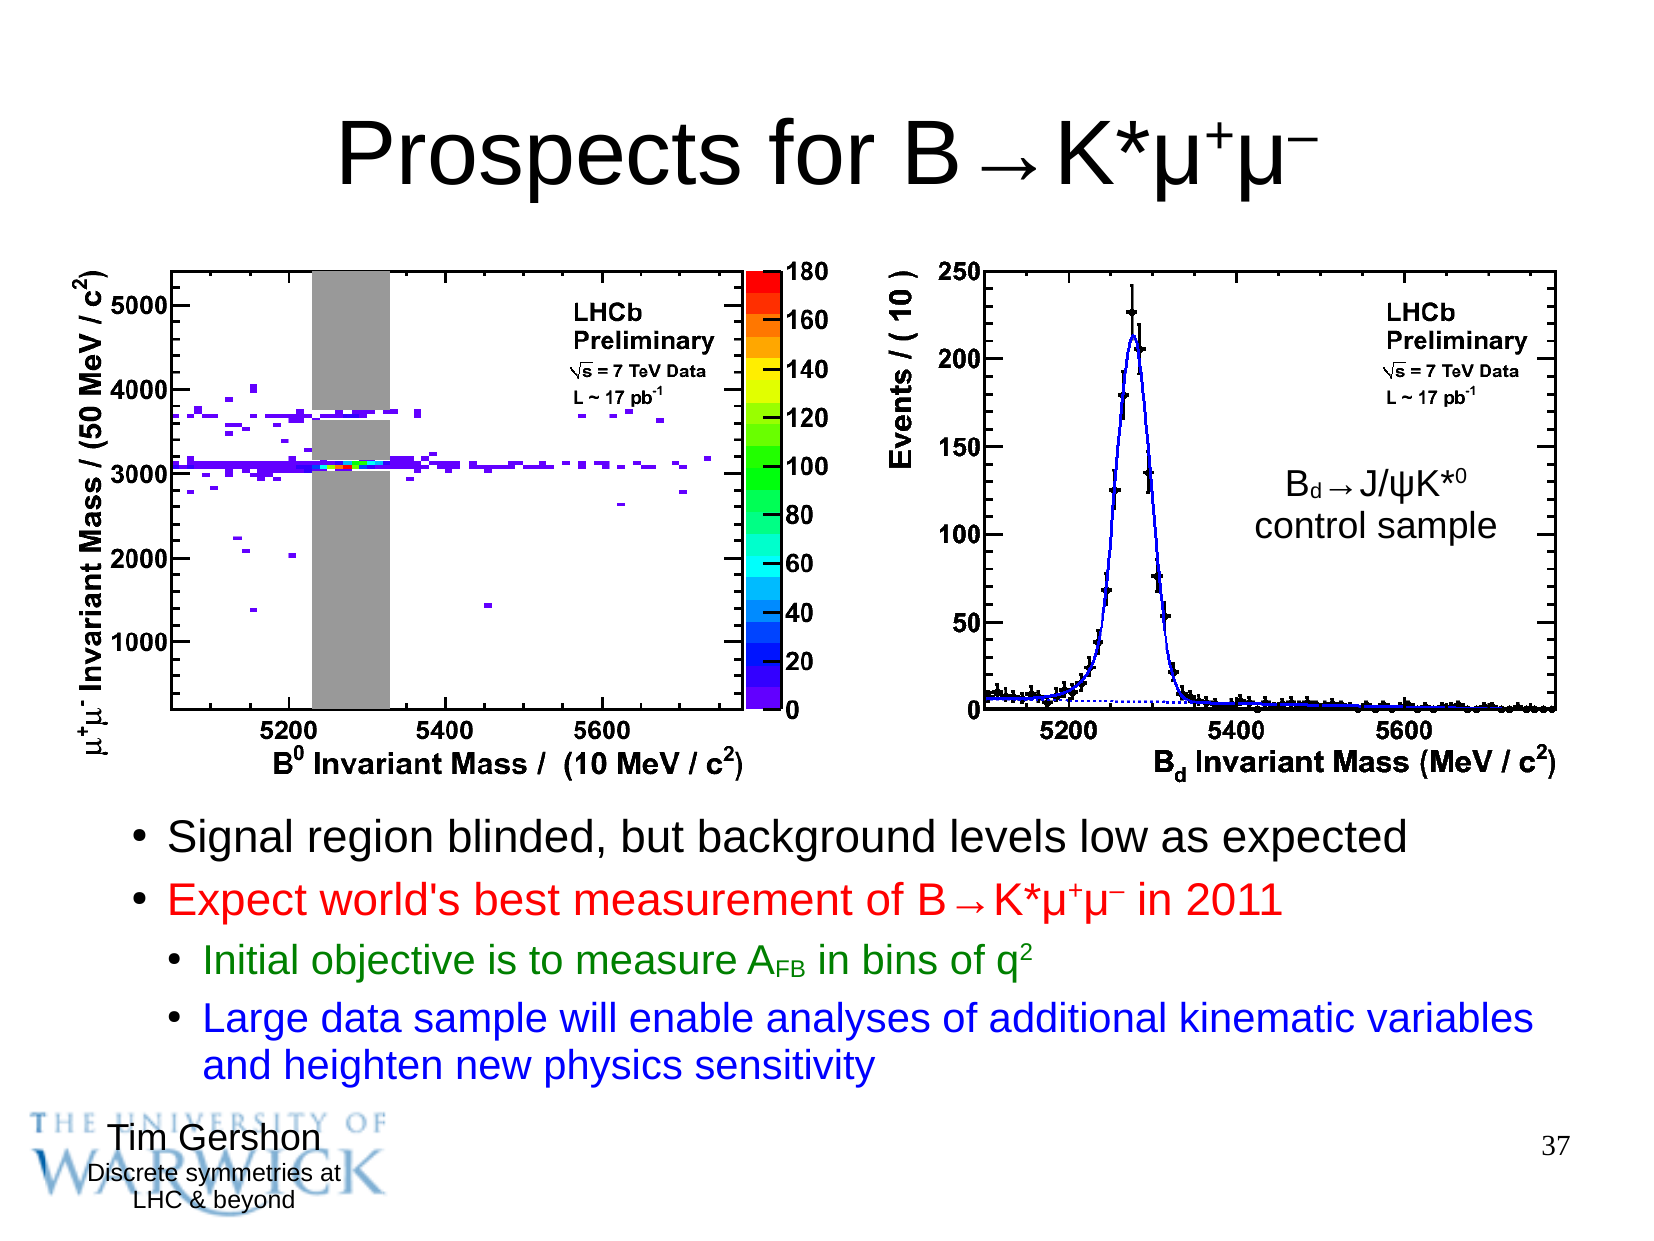

# Prospects for B→K*μ+μ–
Bd→J/ψK*0 control sample
Signal region blinded, but background levels low as expected
Expect world's best measurement of B→K*μ+μ– in 2011
Initial objective is to measure AFB in bins of q2
Large data sample will enable analyses of additional kinematic variables and heighten new physics sensitivity
Tim Gershon
Discrete symmetries at LHC & beyond
37